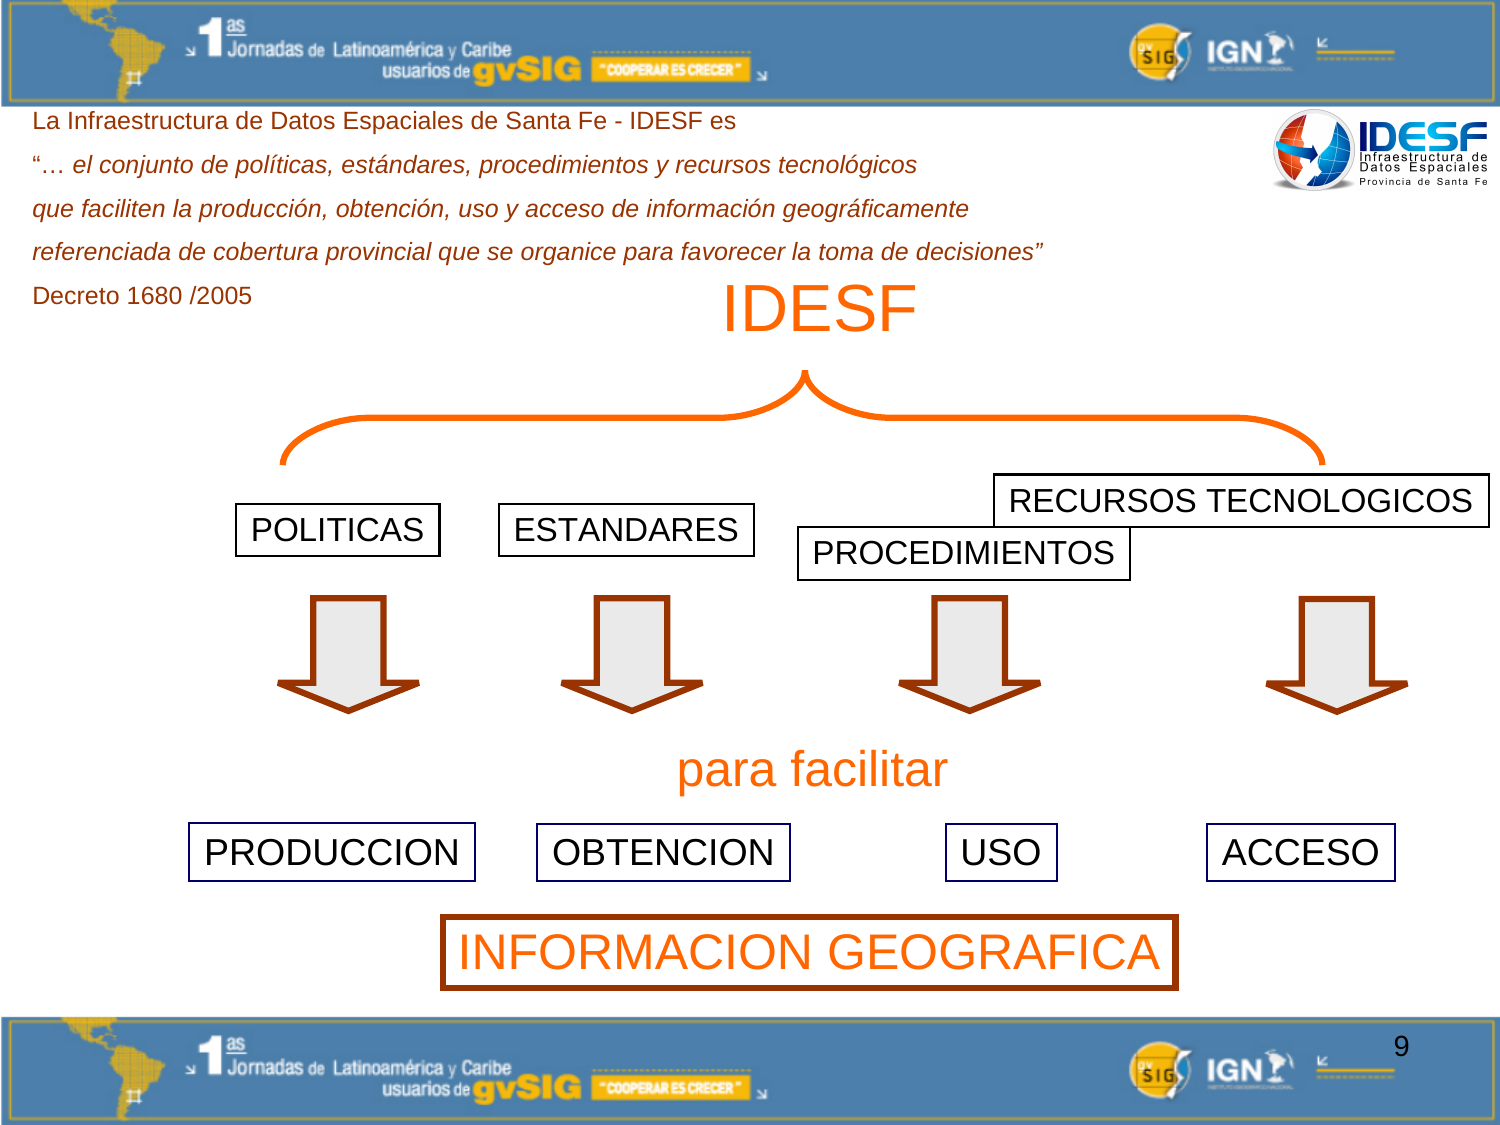

La Infraestructura de Datos Espaciales de Santa Fe - IDESF es
“… el conjunto de políticas, estándares, procedimientos y recursos tecnológicos
que faciliten la producción, obtención, uso y acceso de información geográficamente
referenciada de cobertura provincial que se organice para favorecer la toma de decisiones”
Decreto 1680 /2005
IDESF
RECURSOS TECNOLOGICOS
POLITICAS
ESTANDARES
PROCEDIMIENTOS
para facilitar
PRODUCCION
OBTENCION
USO
ACCESO
INFORMACION GEOGRAFICA
9